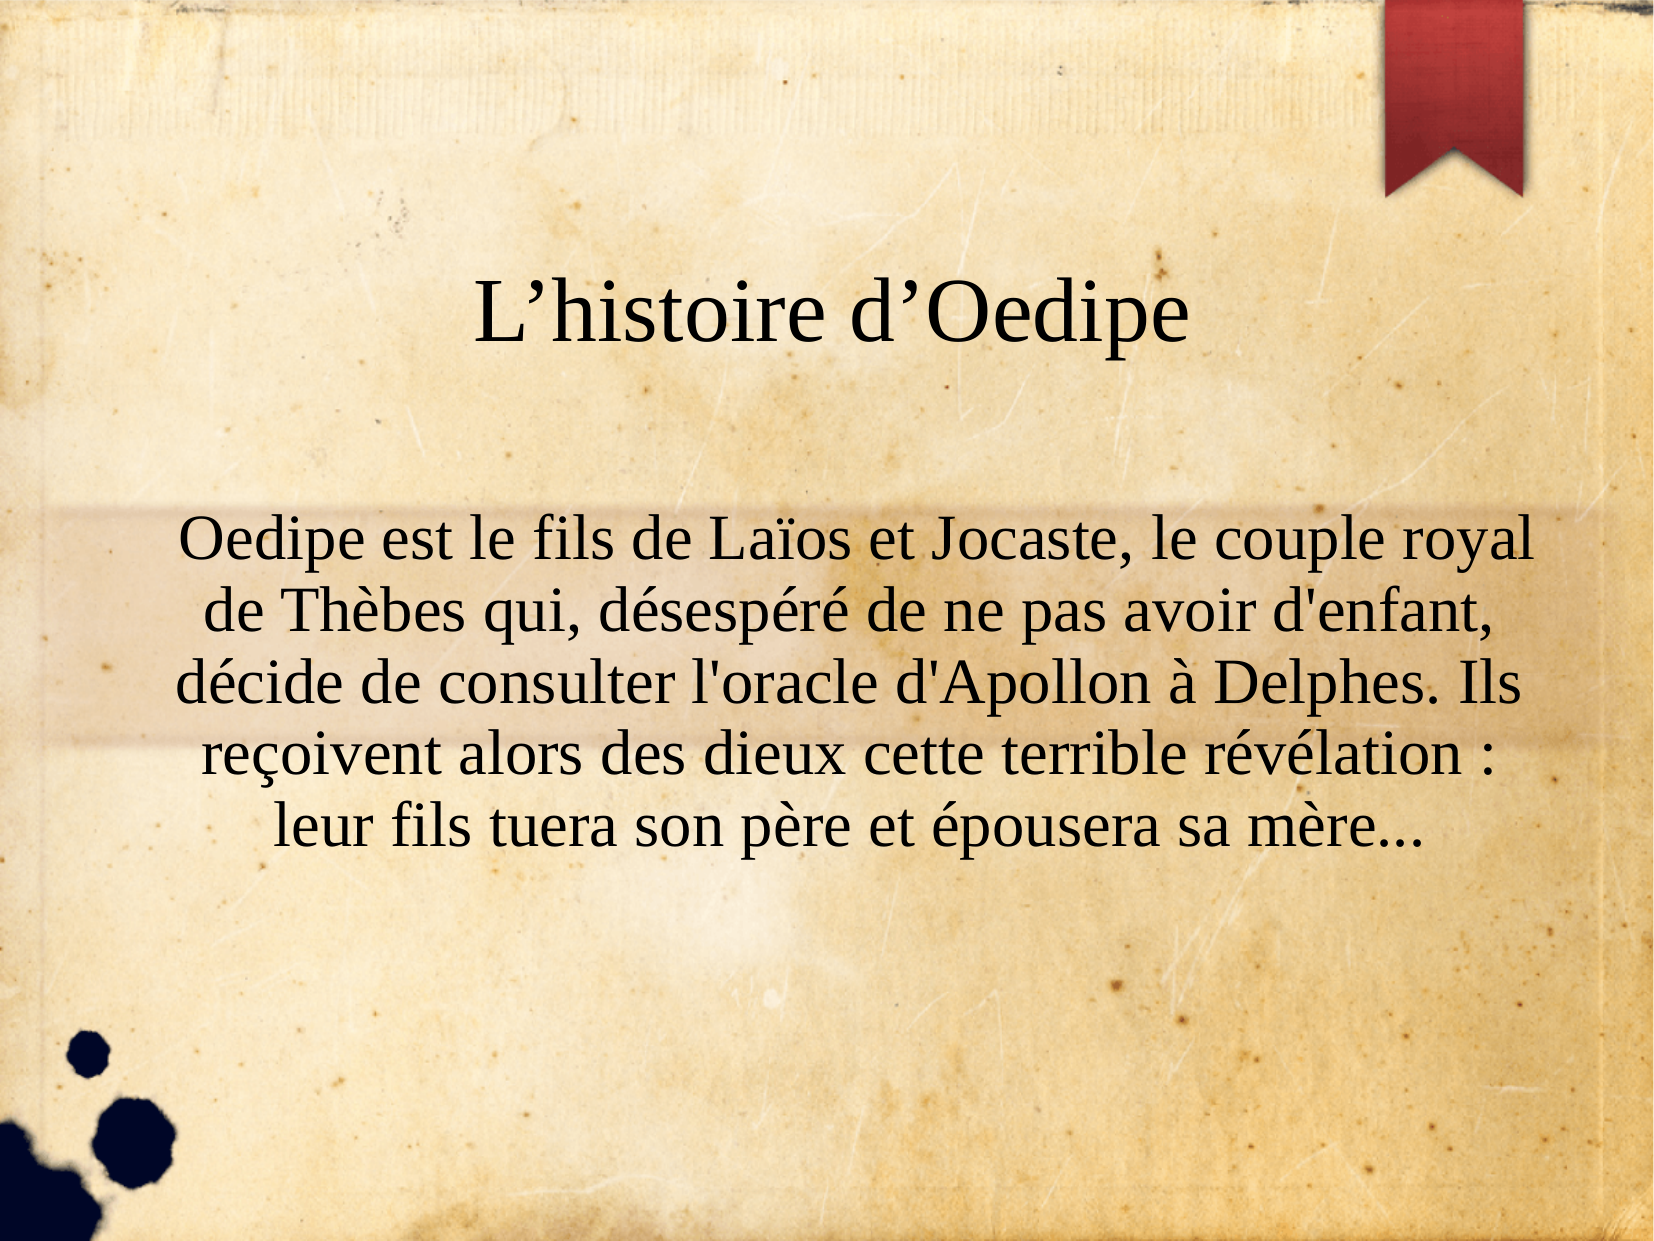

# L’histoire d’Oedipe
 Oedipe est le fils de Laïos et Jocaste, le couple royal de Thèbes qui, désespéré de ne pas avoir d'enfant, décide de consulter l'oracle d'Apollon à Delphes. Ils reçoivent alors des dieux cette terrible révélation : leur fils tuera son père et épousera sa mère...